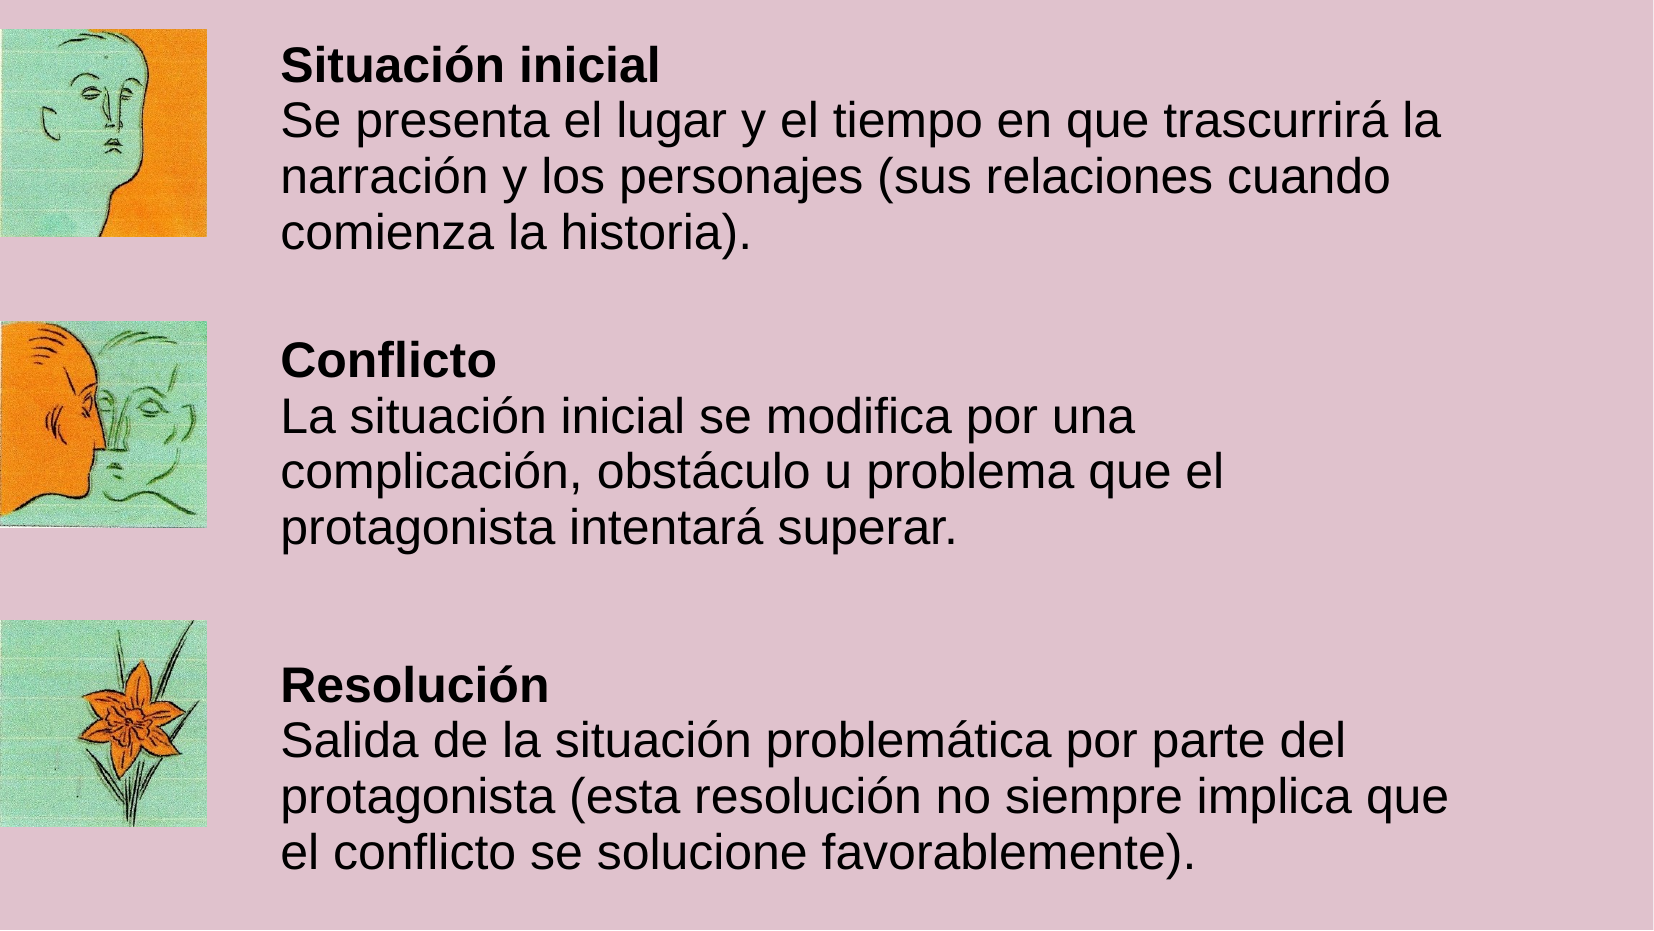

Situación inicial
Se presenta el lugar y el tiempo en que trascurrirá la narración y los personajes (sus relaciones cuando comienza la historia).
Conflicto
La situación inicial se modifica por una complicación, obstáculo u problema que el protagonista intentará superar.
Resolución
Salida de la situación problemática por parte del protagonista (esta resolución no siempre implica que el conflicto se solucione favorablemente).